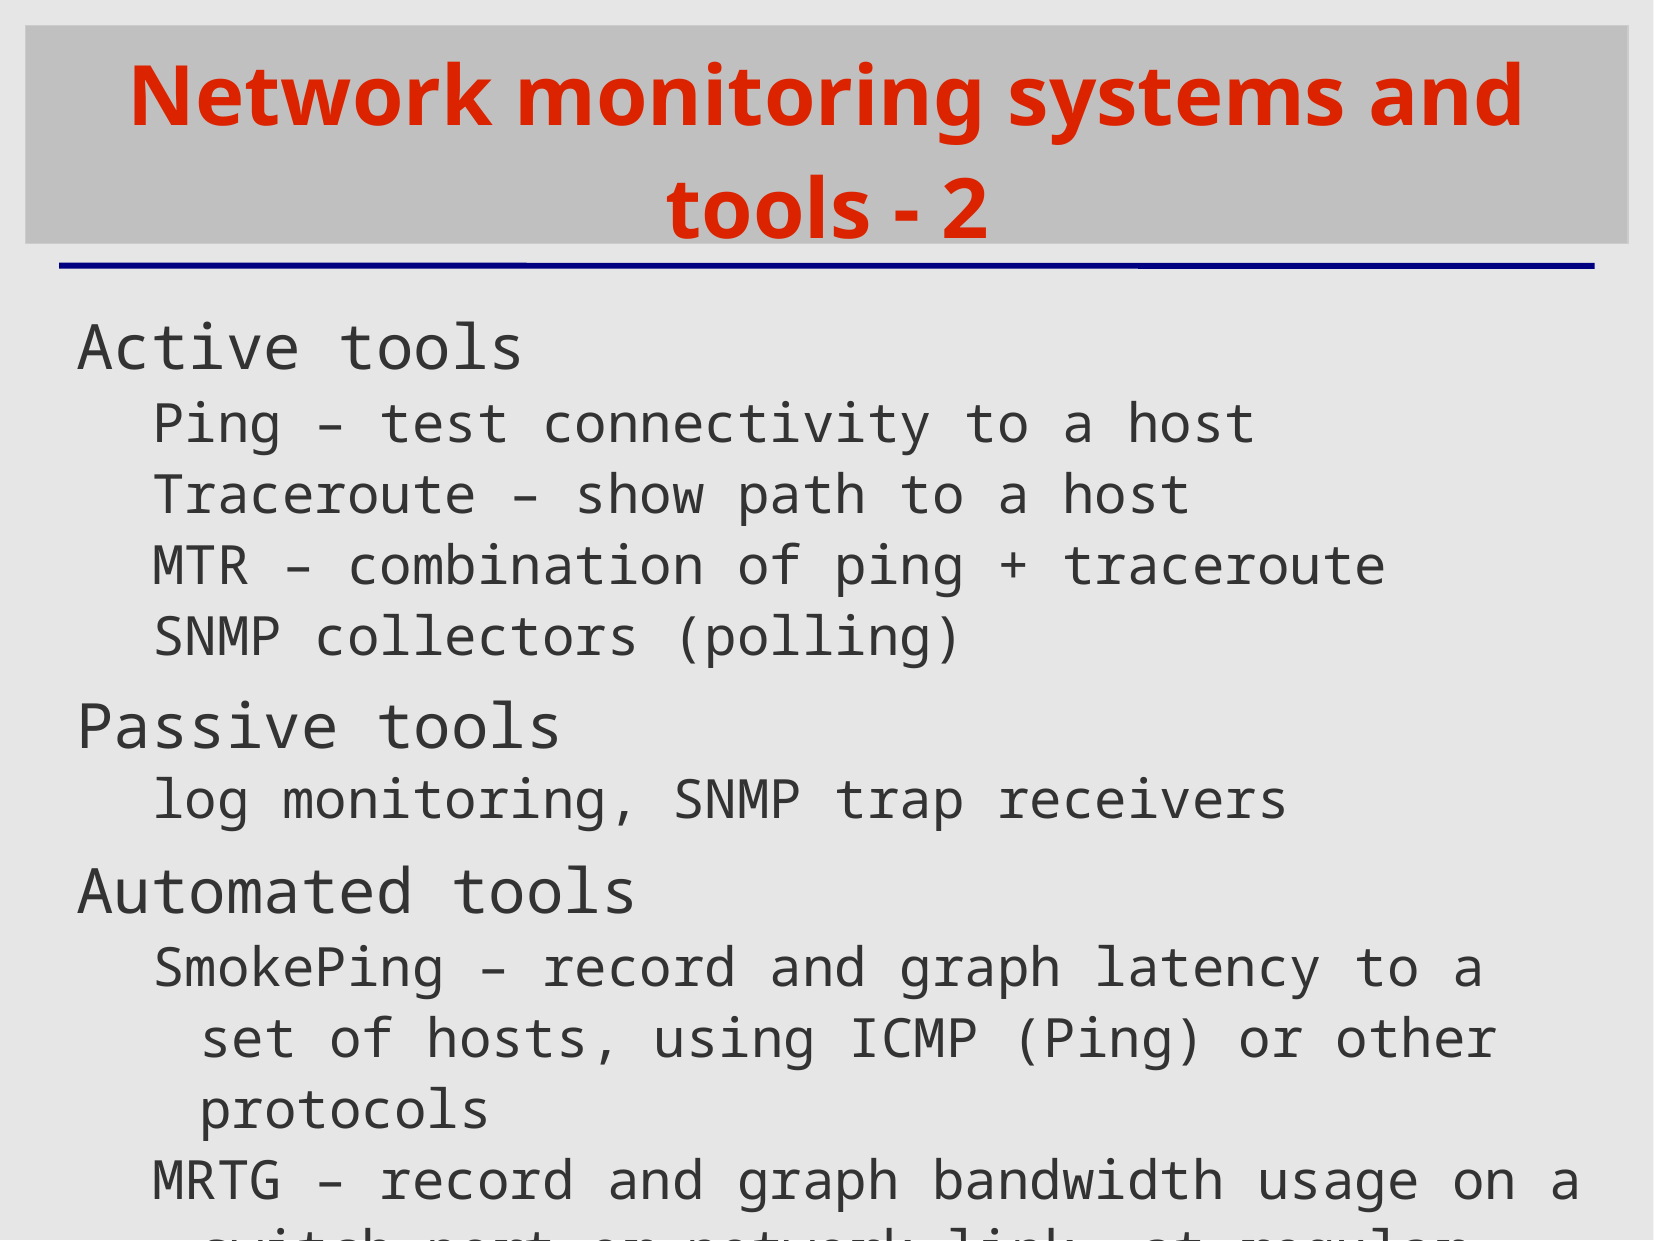

# Network monitoring systems and tools - 2
Active tools
Ping – test connectivity to a host
Traceroute – show path to a host
MTR – combination of ping + traceroute
SNMP collectors (polling)‏
Passive tools
log monitoring, SNMP trap receivers
Automated tools
SmokePing – record and graph latency to a set of hosts, using ICMP (Ping) or other protocols
MRTG – record and graph bandwidth usage on a switch port or network link, at regular intervals